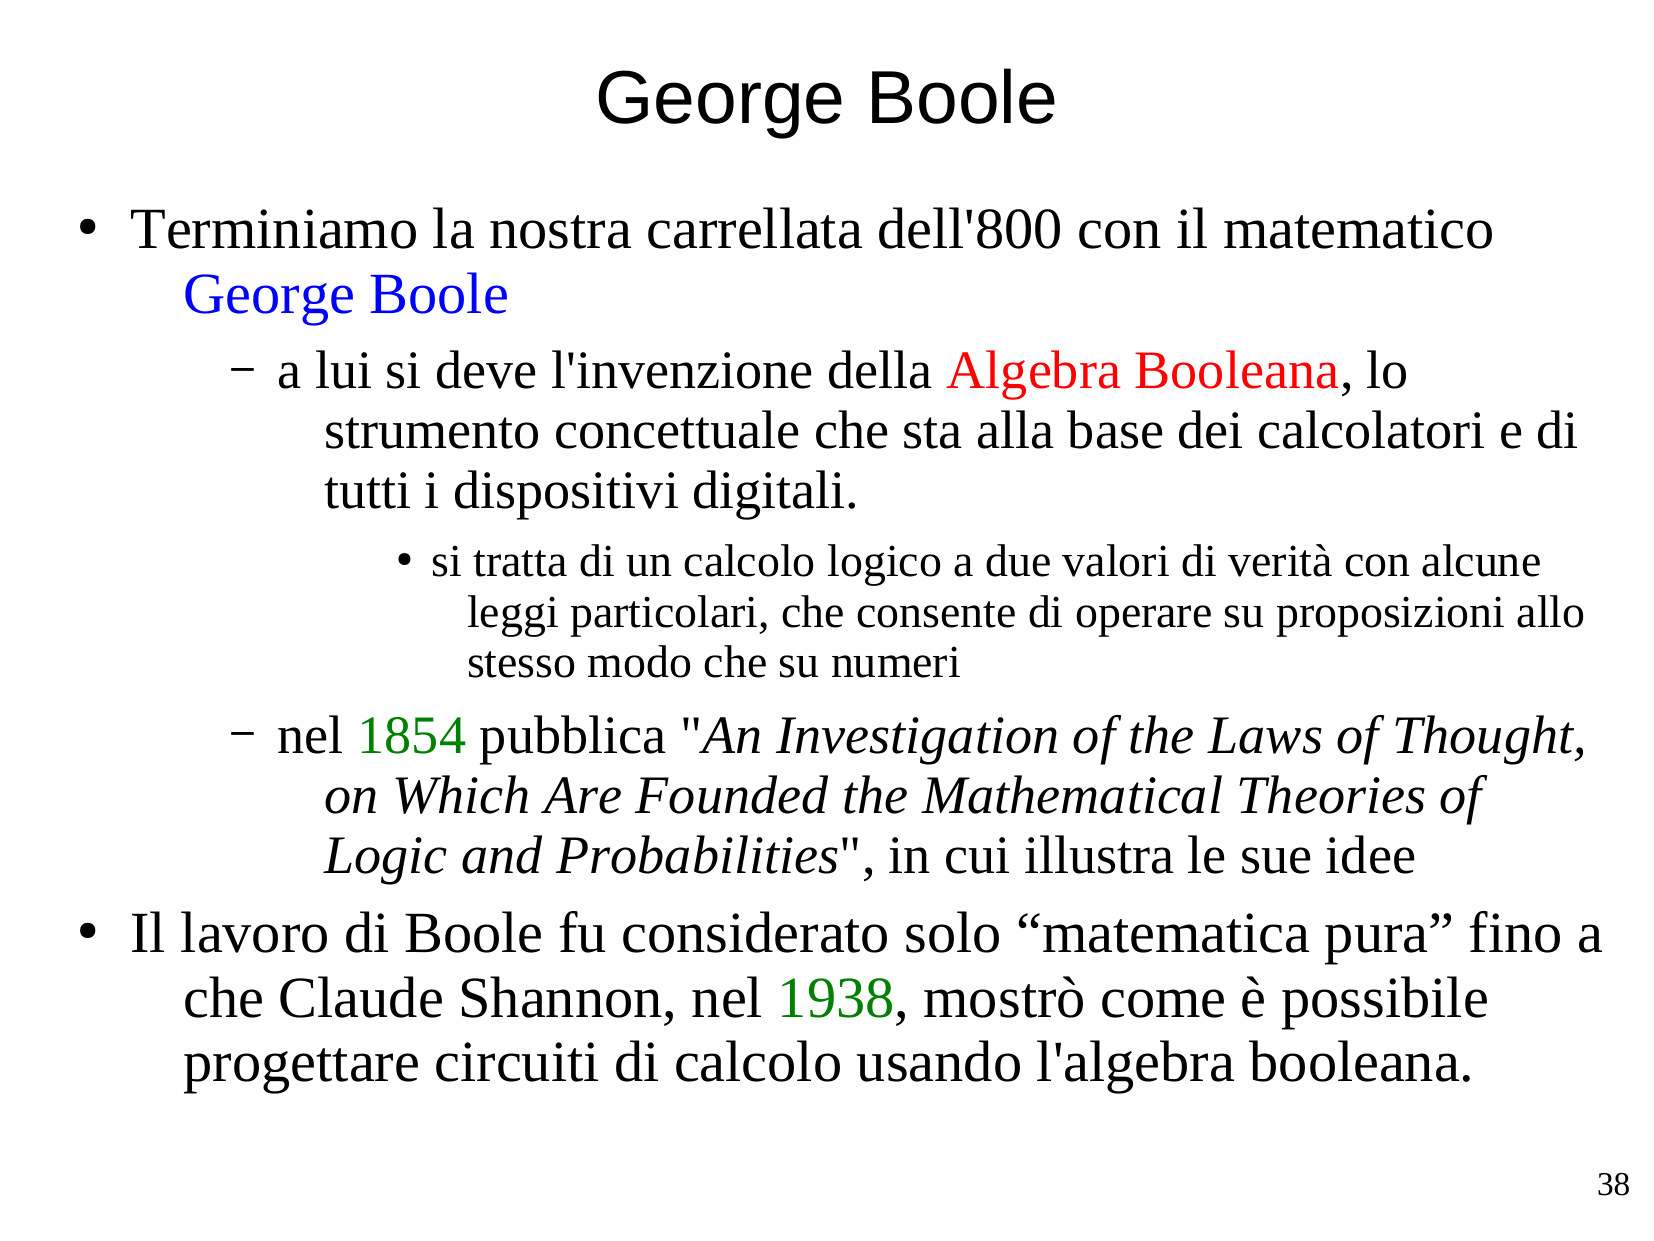

# George Boole
Terminiamo la nostra carrellata dell'800 con il matematico George Boole
a lui si deve l'invenzione della Algebra Booleana, lo strumento concettuale che sta alla base dei calcolatori e di tutti i dispositivi digitali.
si tratta di un calcolo logico a due valori di verità con alcune leggi particolari, che consente di operare su proposizioni allo stesso modo che su numeri
nel 1854 pubblica "An Investigation of the Laws of Thought, on Which Are Founded the Mathematical Theories of Logic and Probabilities", in cui illustra le sue idee
Il lavoro di Boole fu considerato solo “matematica pura” fino a che Claude Shannon, nel 1938, mostrò come è possibile progettare circuiti di calcolo usando l'algebra booleana.